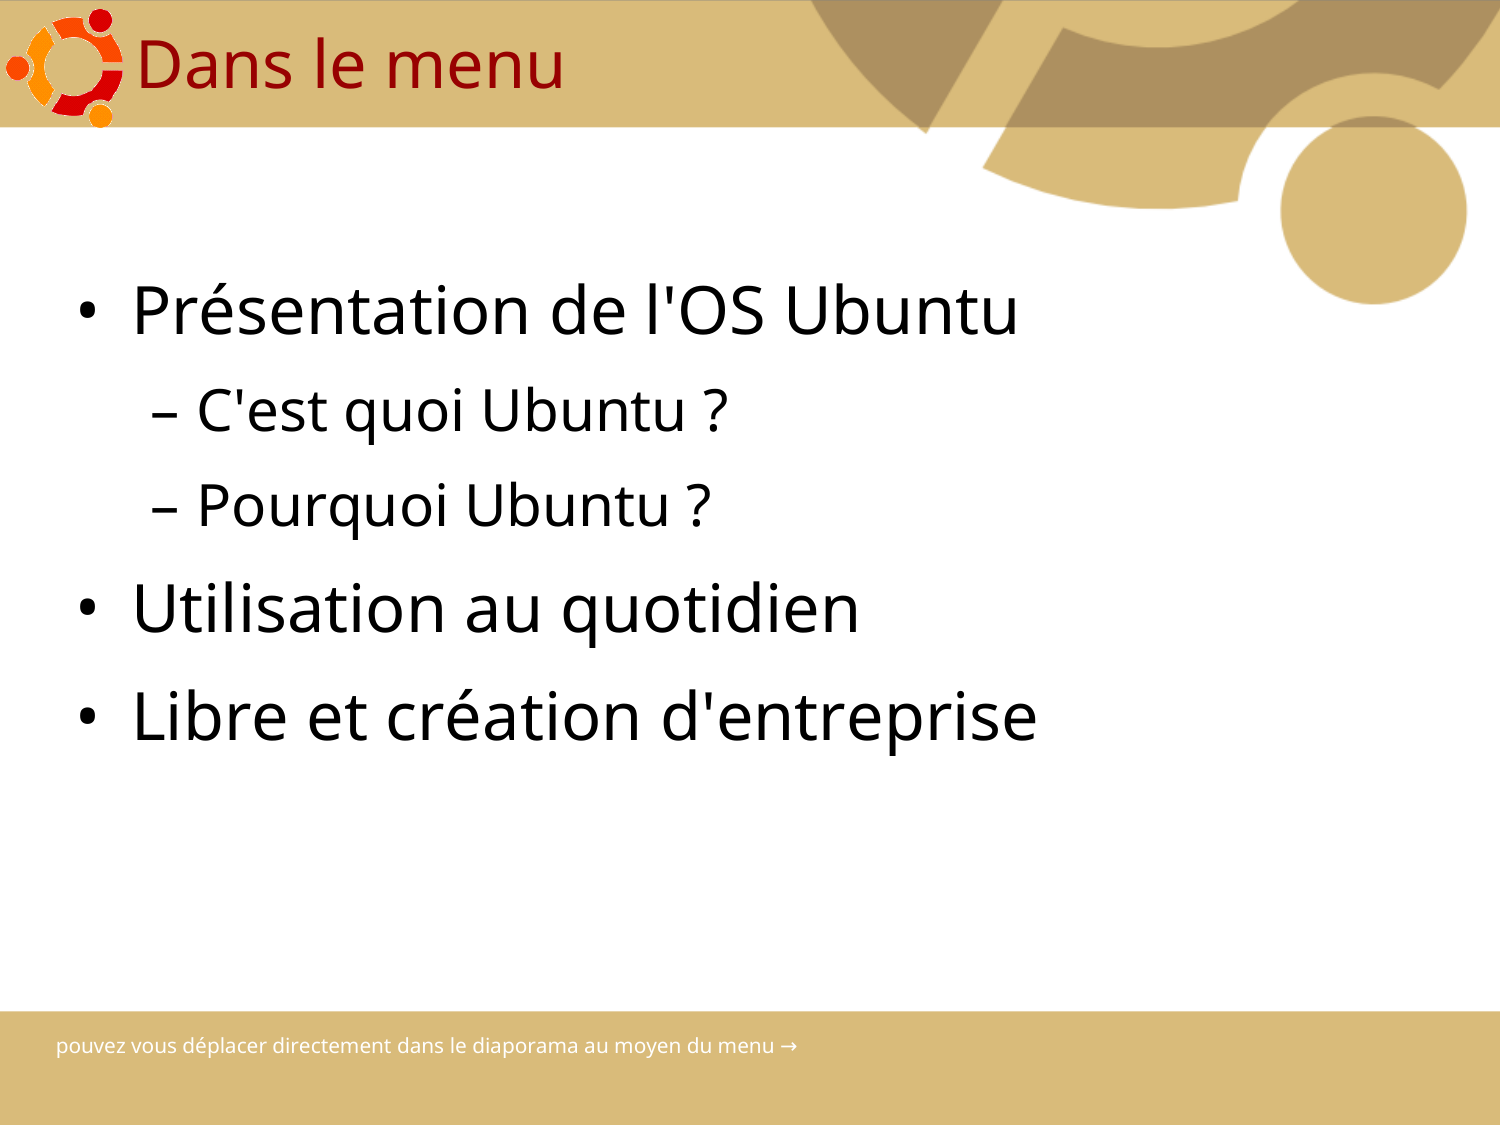

# Dans le menu
Présentation de l'OS Ubuntu
C'est quoi Ubuntu ?
Pourquoi Ubuntu ?
Utilisation au quotidien
Libre et création d'entreprise
pouvez vous déplacer directement dans le diaporama au moyen du menu →